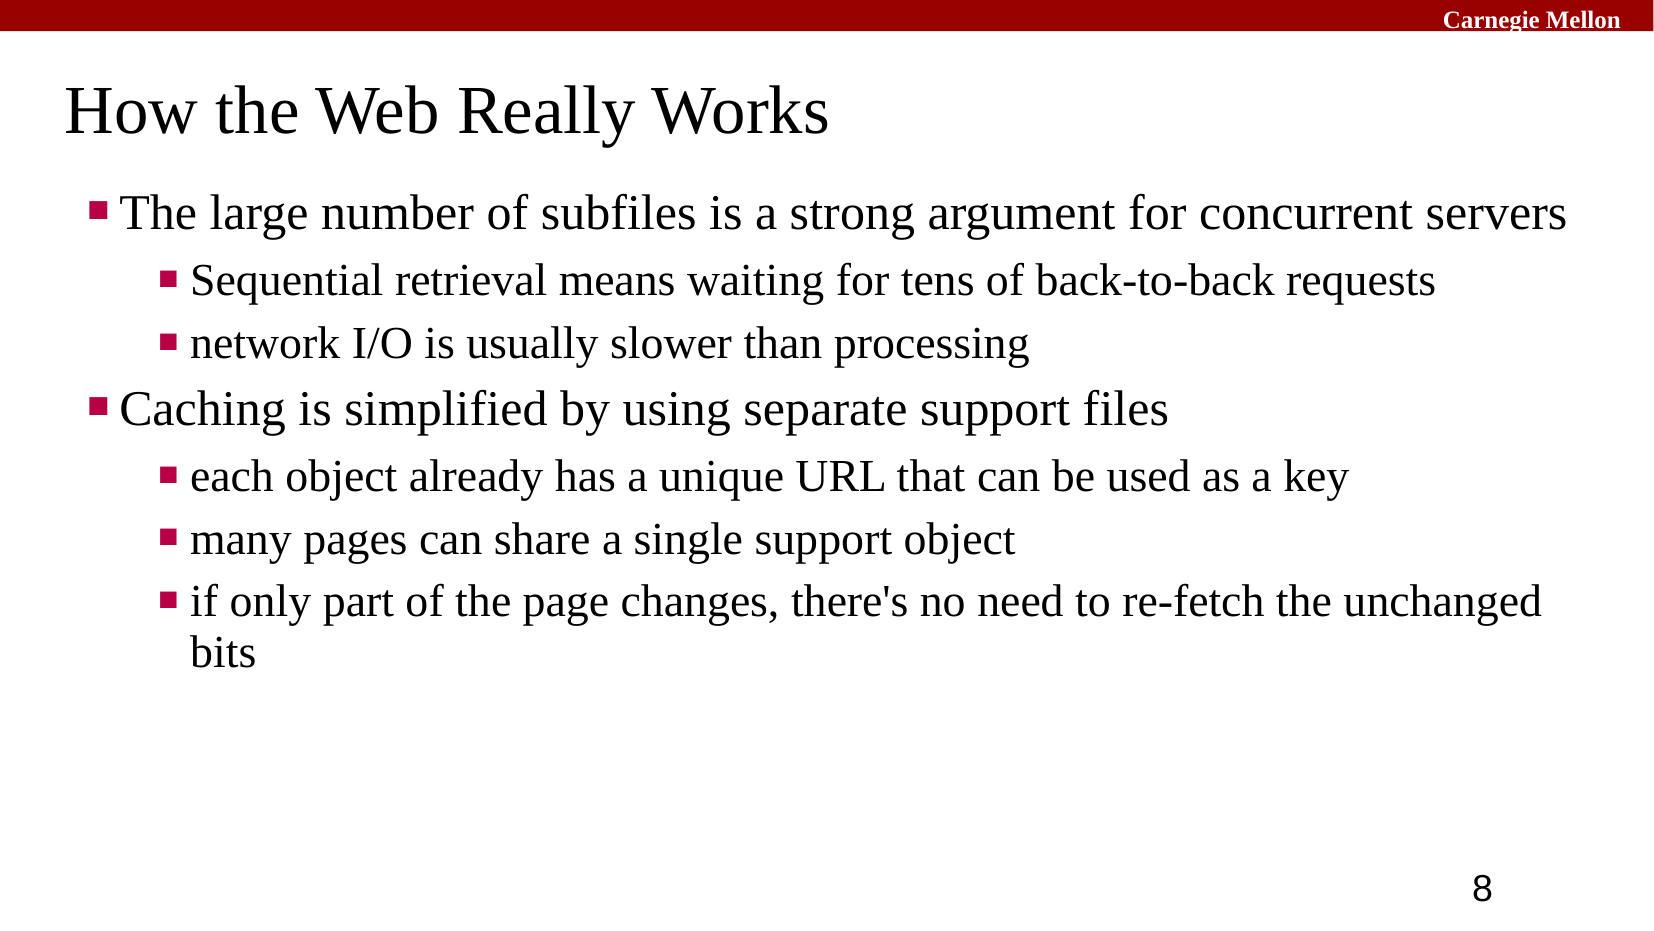

# How the Web Really Works
The large number of subfiles is a strong argument for concurrent servers
Sequential retrieval means waiting for tens of back-to-back requests
network I/O is usually slower than processing
Caching is simplified by using separate support files
each object already has a unique URL that can be used as a key
many pages can share a single support object
if only part of the page changes, there's no need to re-fetch the unchanged bits